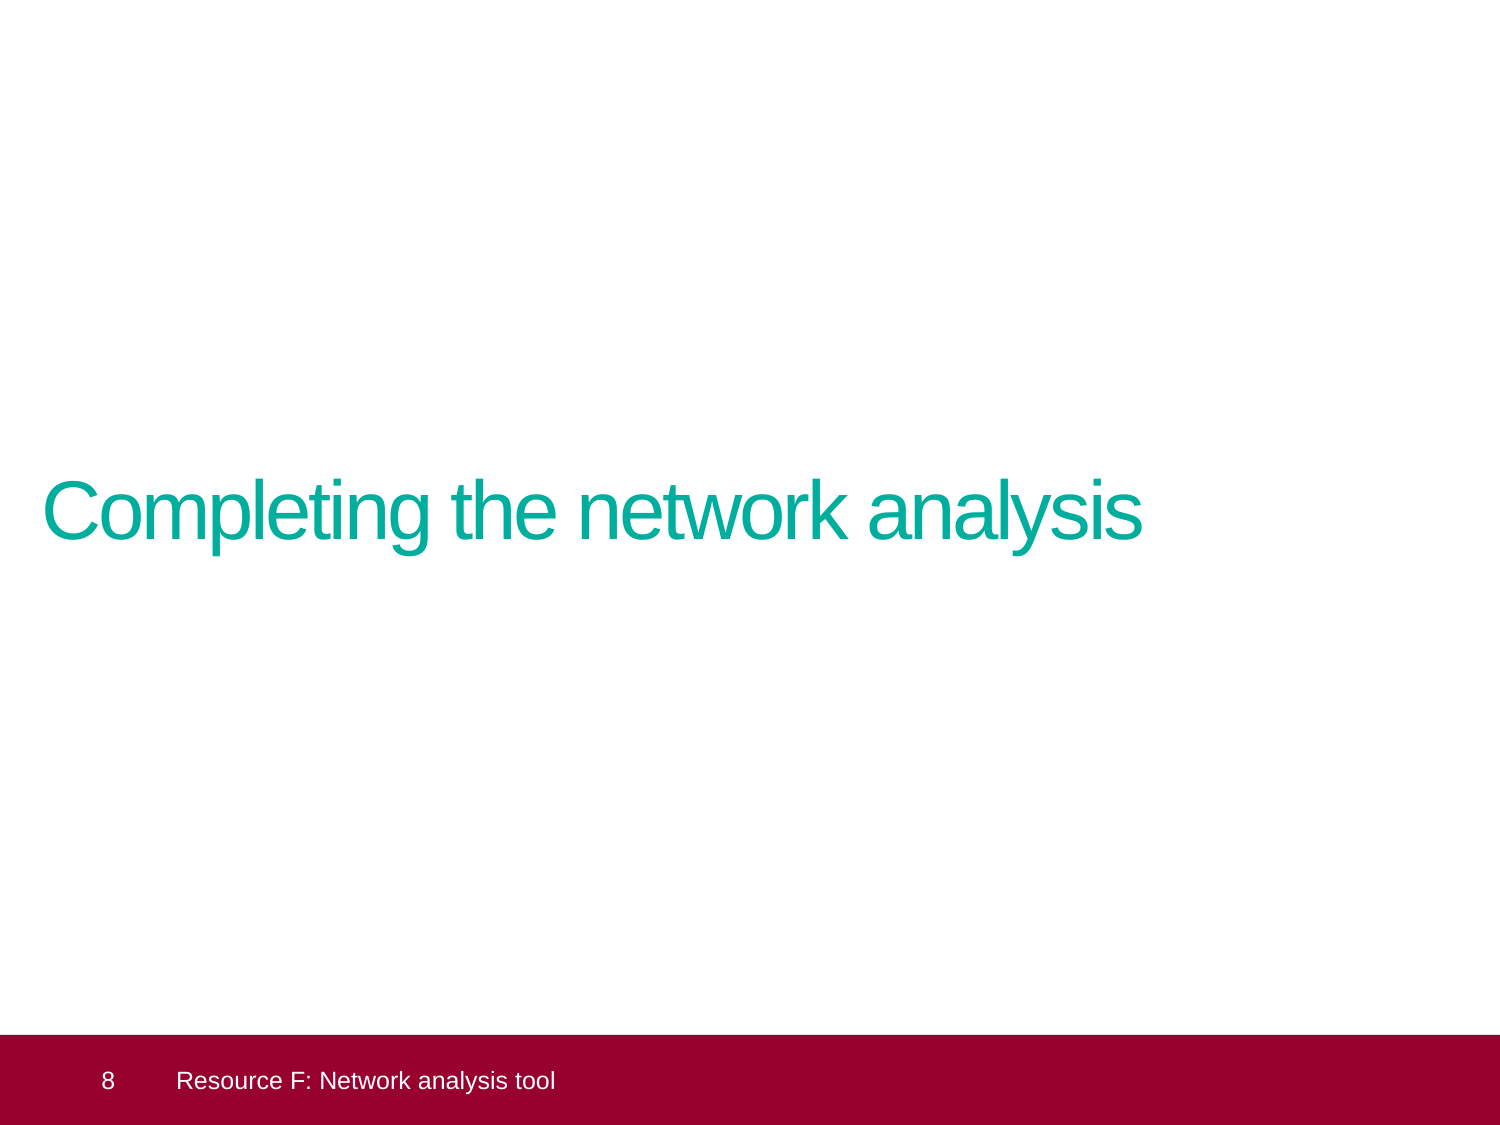

# Completing the network analysis
 8
Resource F: Network analysis tool